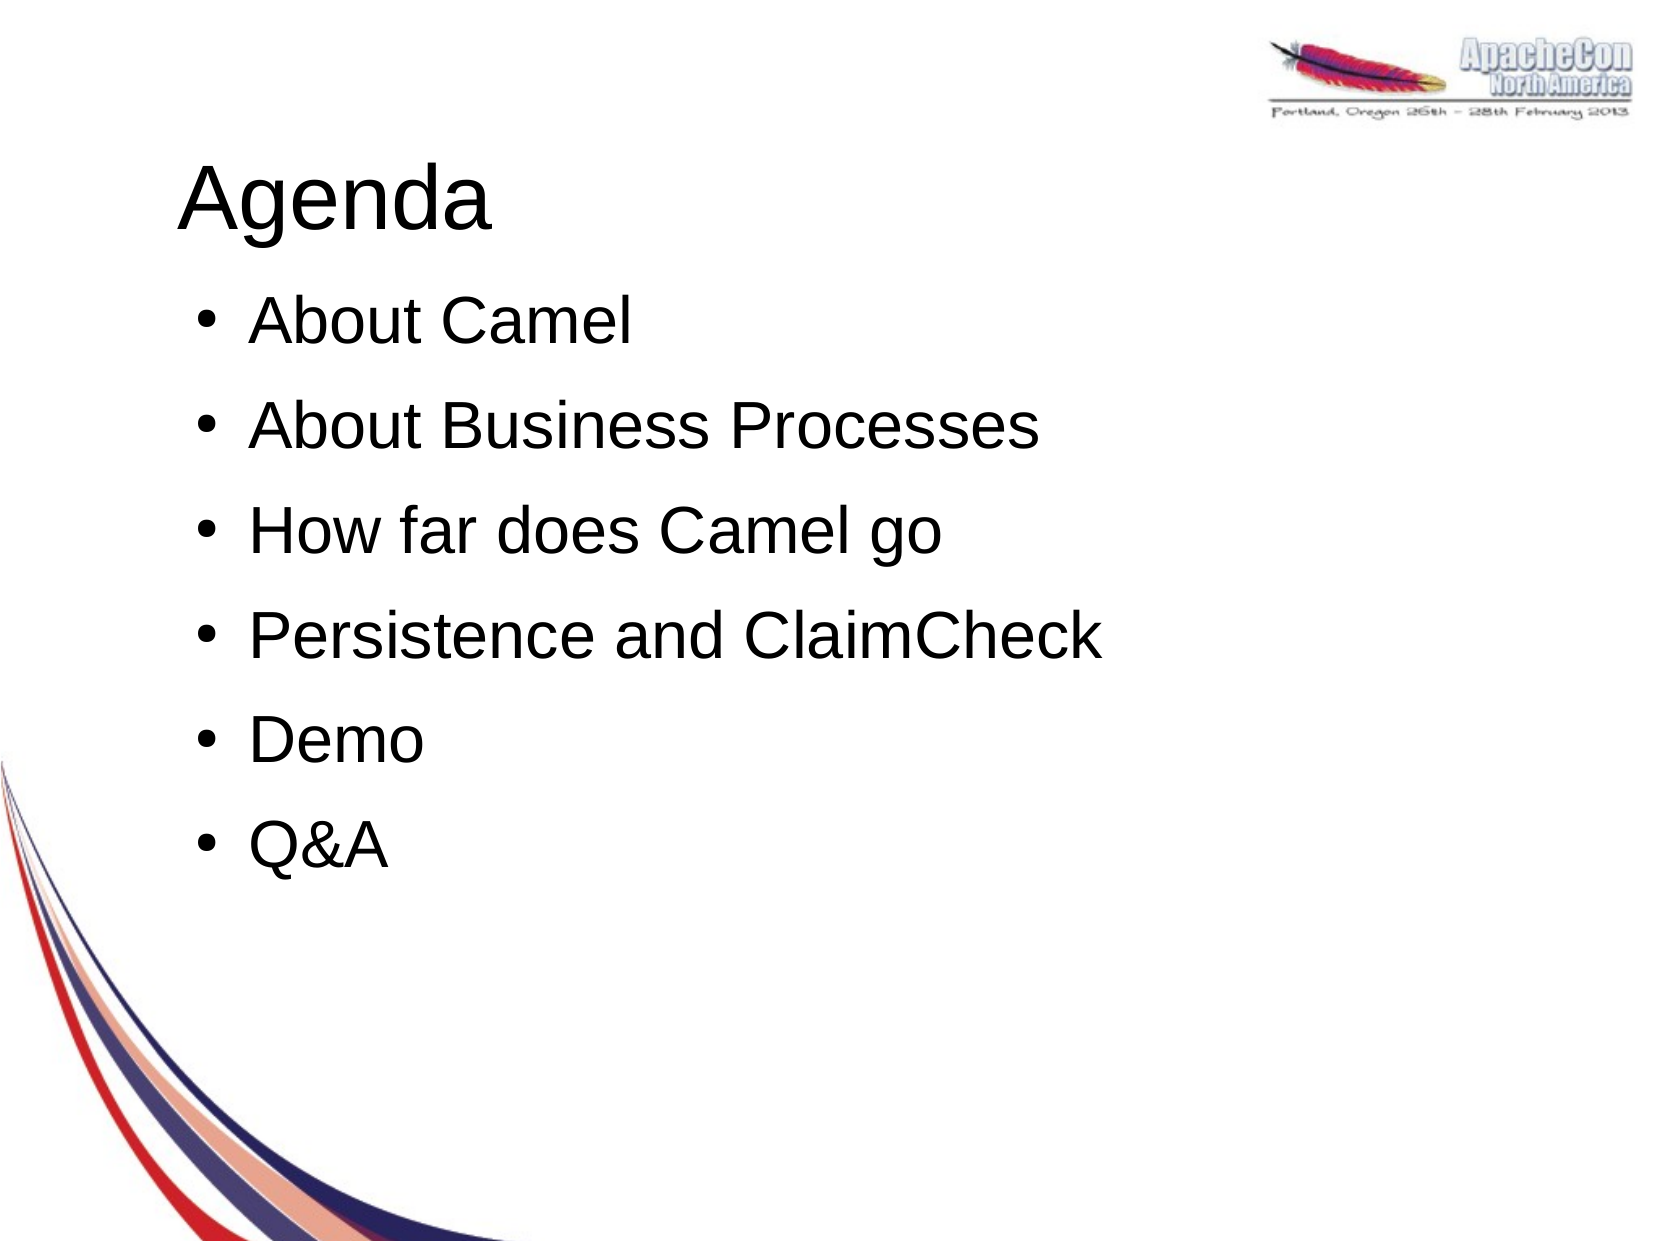

# Agenda
About Camel
About Business Processes
How far does Camel go
Persistence and ClaimCheck
Demo
Q&A